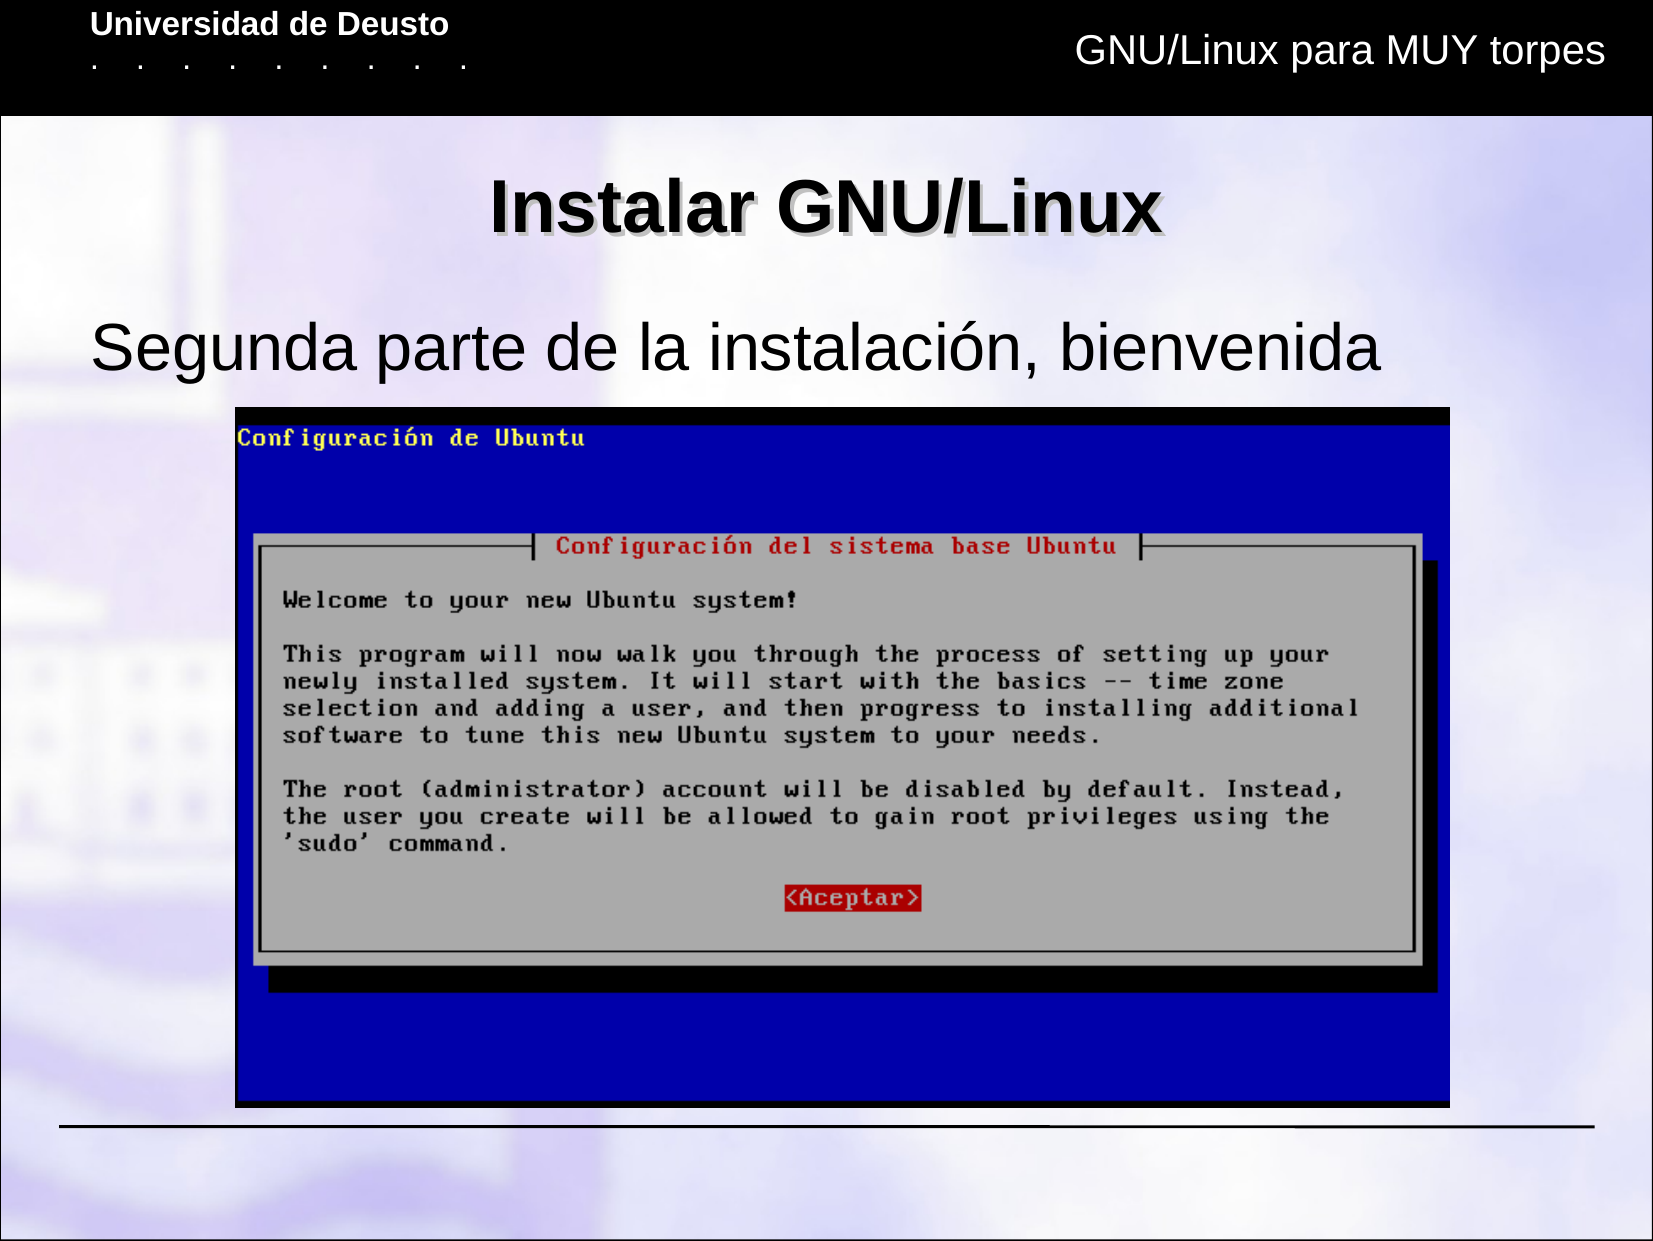

# Instalar GNU/Linux
Segunda parte de la instalación, bienvenida